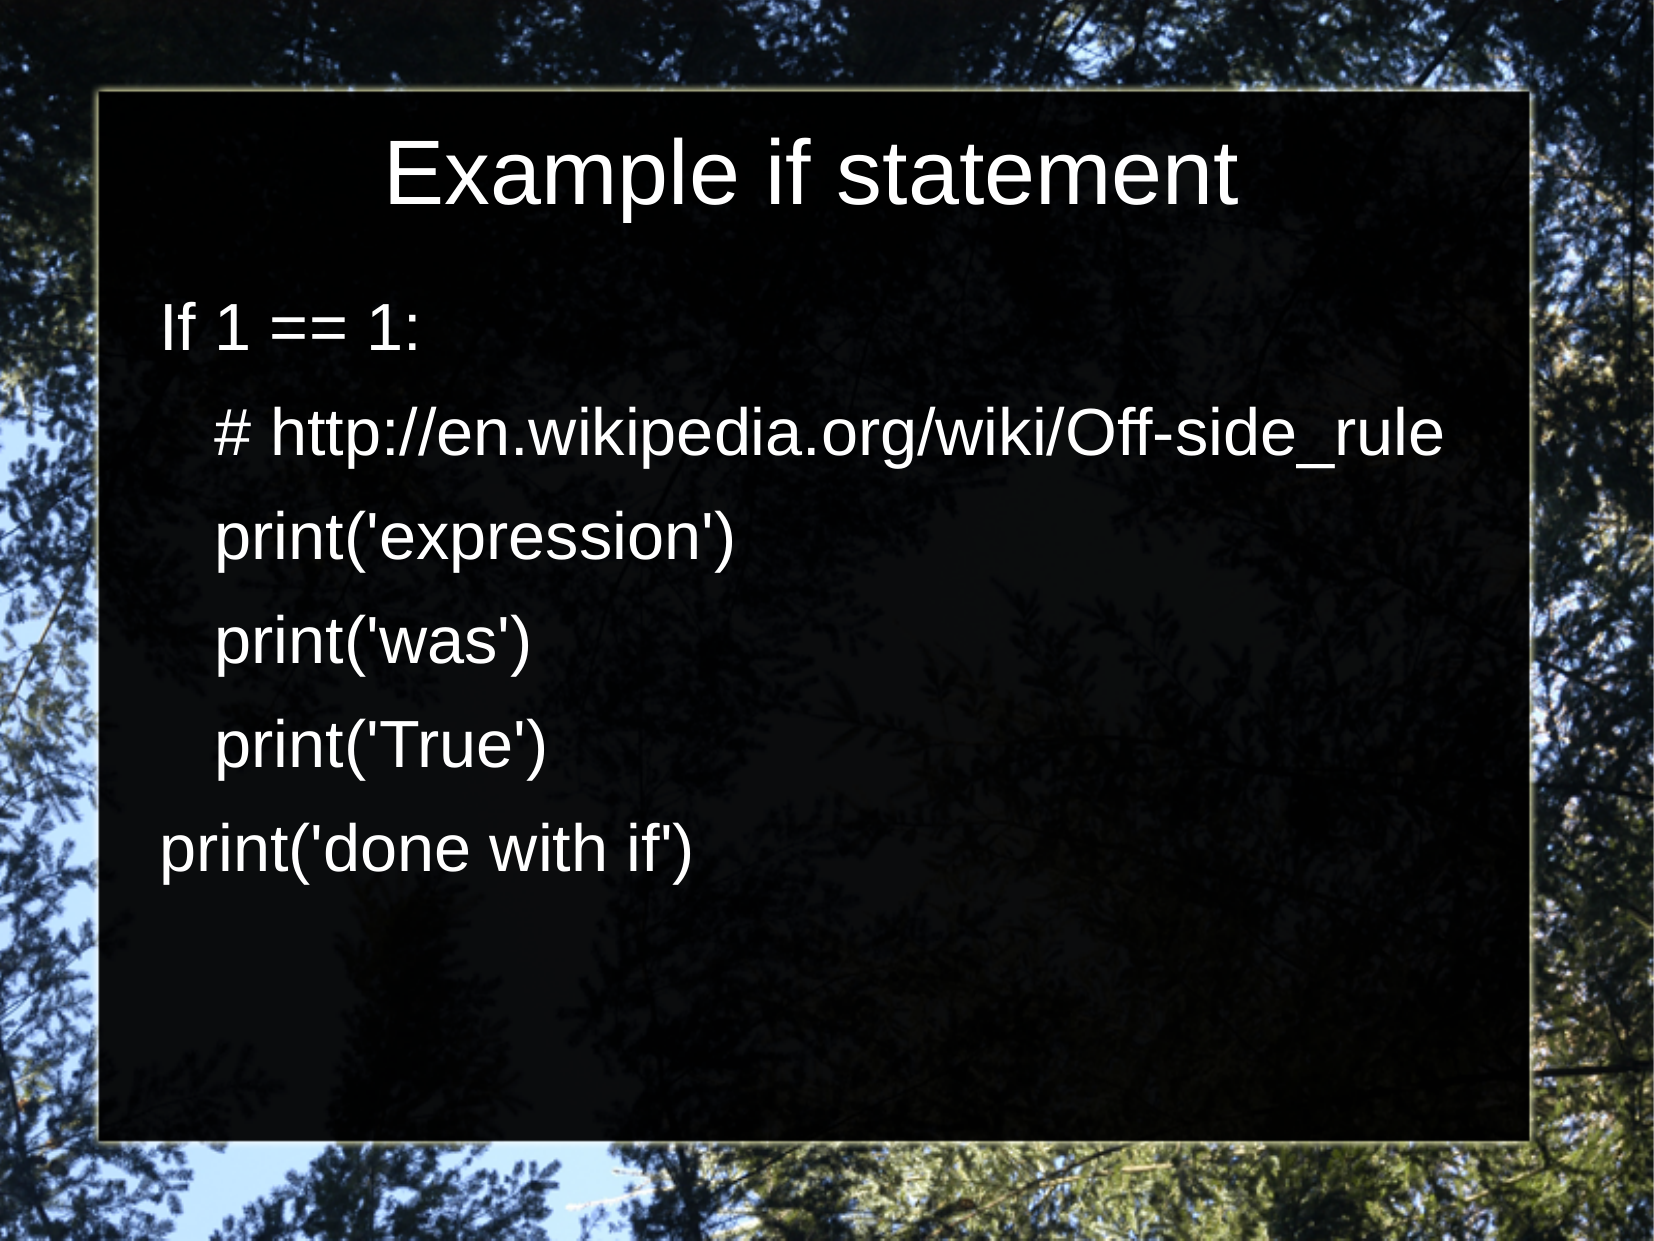

# Example if statement
If 1 == 1:
 # http://en.wikipedia.org/wiki/Off-side_rule
 print('expression')
 print('was')
 print('True')
print('done with if')